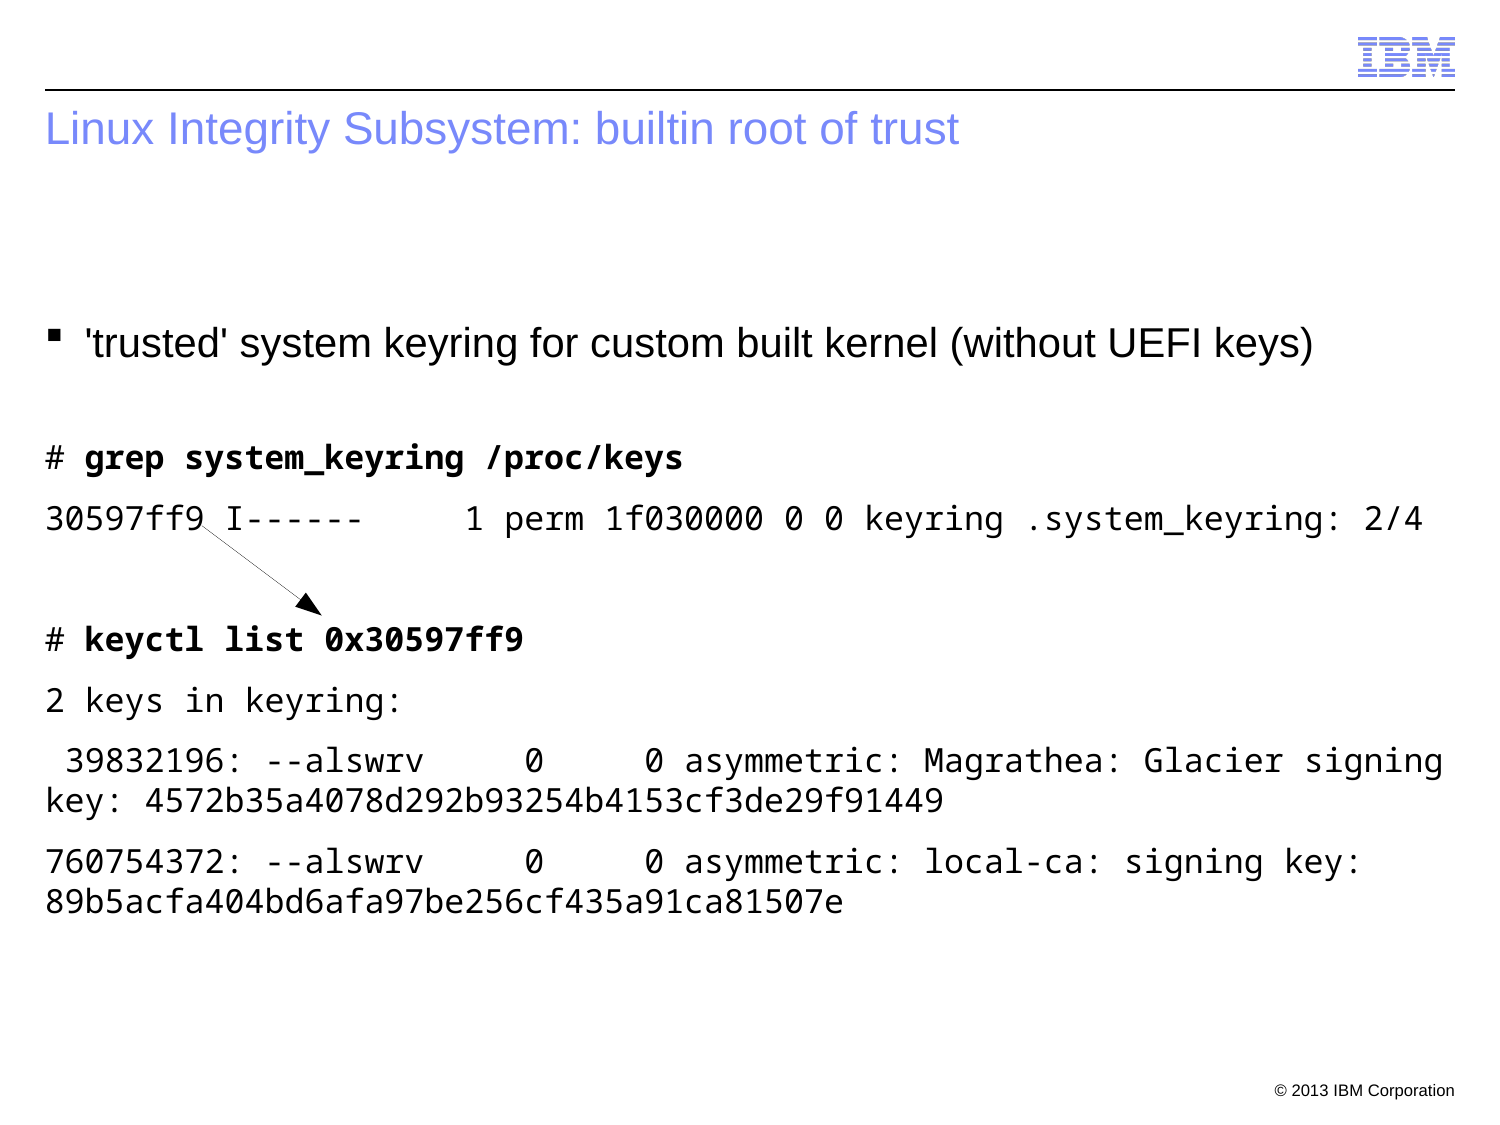

# Linux Integrity Subsystem: builtin root of trust
 'trusted' system keyring for custom built kernel (without UEFI keys)
# grep system_keyring /proc/keys
30597ff9 I------ 1 perm 1f030000 0 0 keyring .system_keyring: 2/4
# keyctl list 0x30597ff9
2 keys in keyring:
 39832196: --alswrv 0 0 asymmetric: Magrathea: Glacier signing key: 4572b35a4078d292b93254b4153cf3de29f91449
760754372: --alswrv 0 0 asymmetric: local-ca: signing key: 89b5acfa404bd6afa97be256cf435a91ca81507e